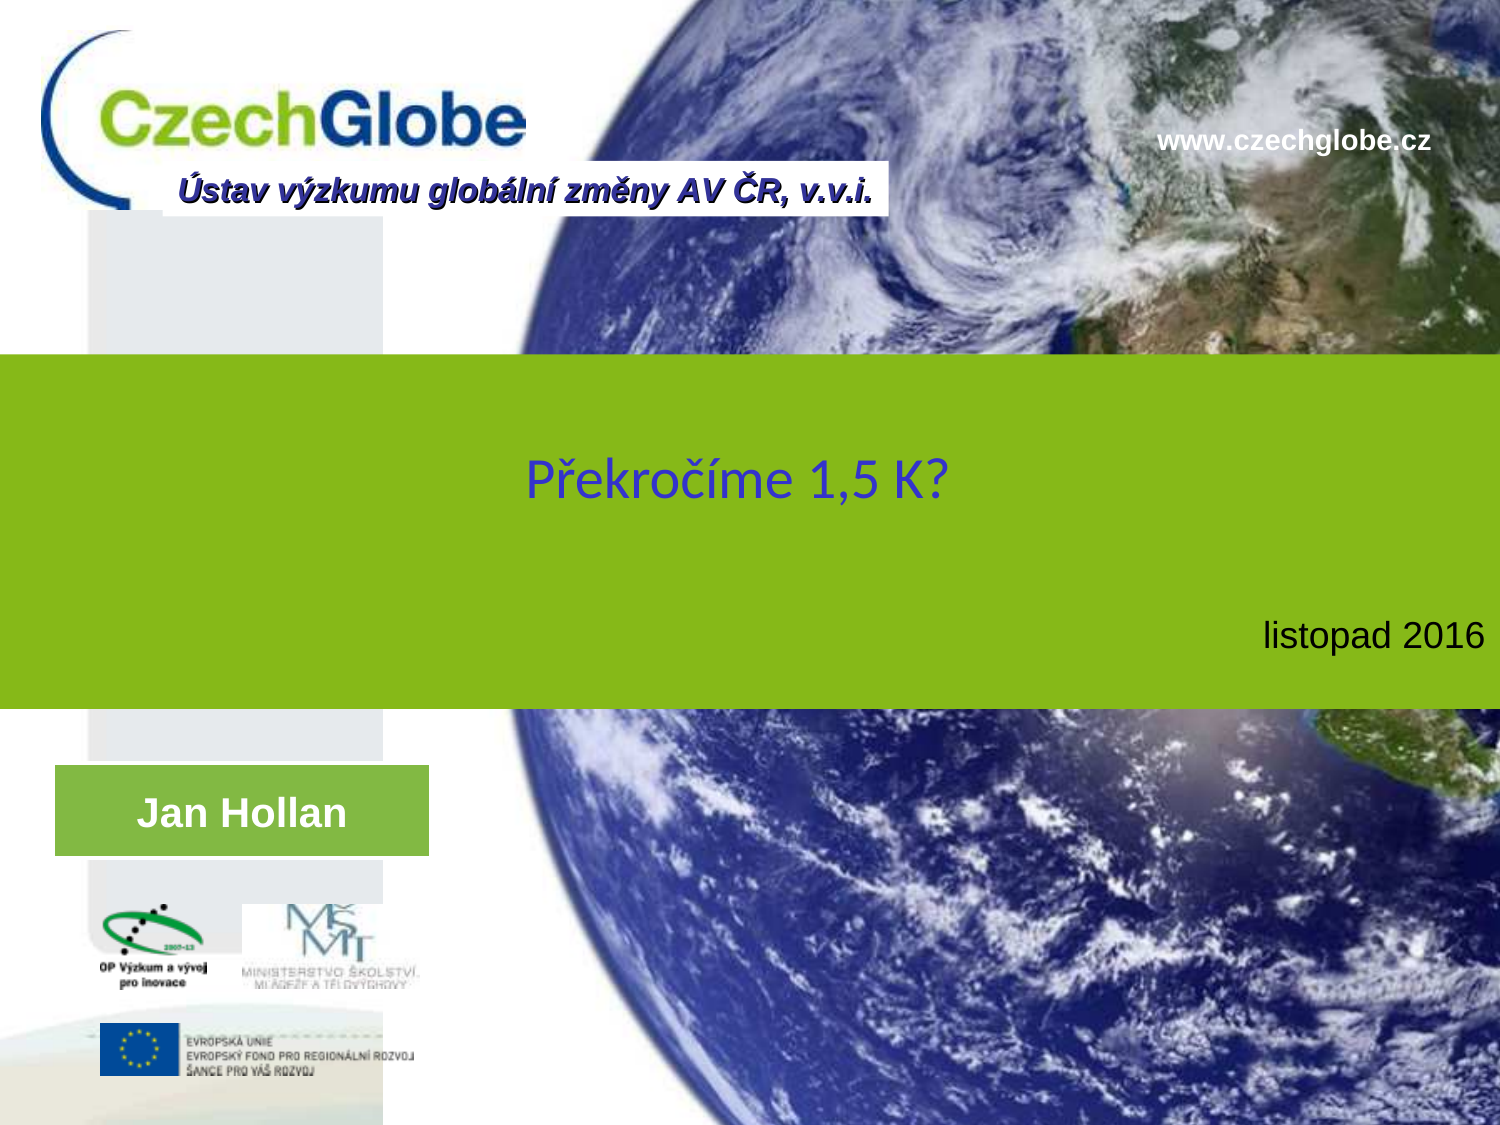

www.czechglobe.cz
Ústav výzkumu globální změny AV ČR, v.v.i.
# Překročíme 1,5 K?
listopad 2016
Jan Hollan